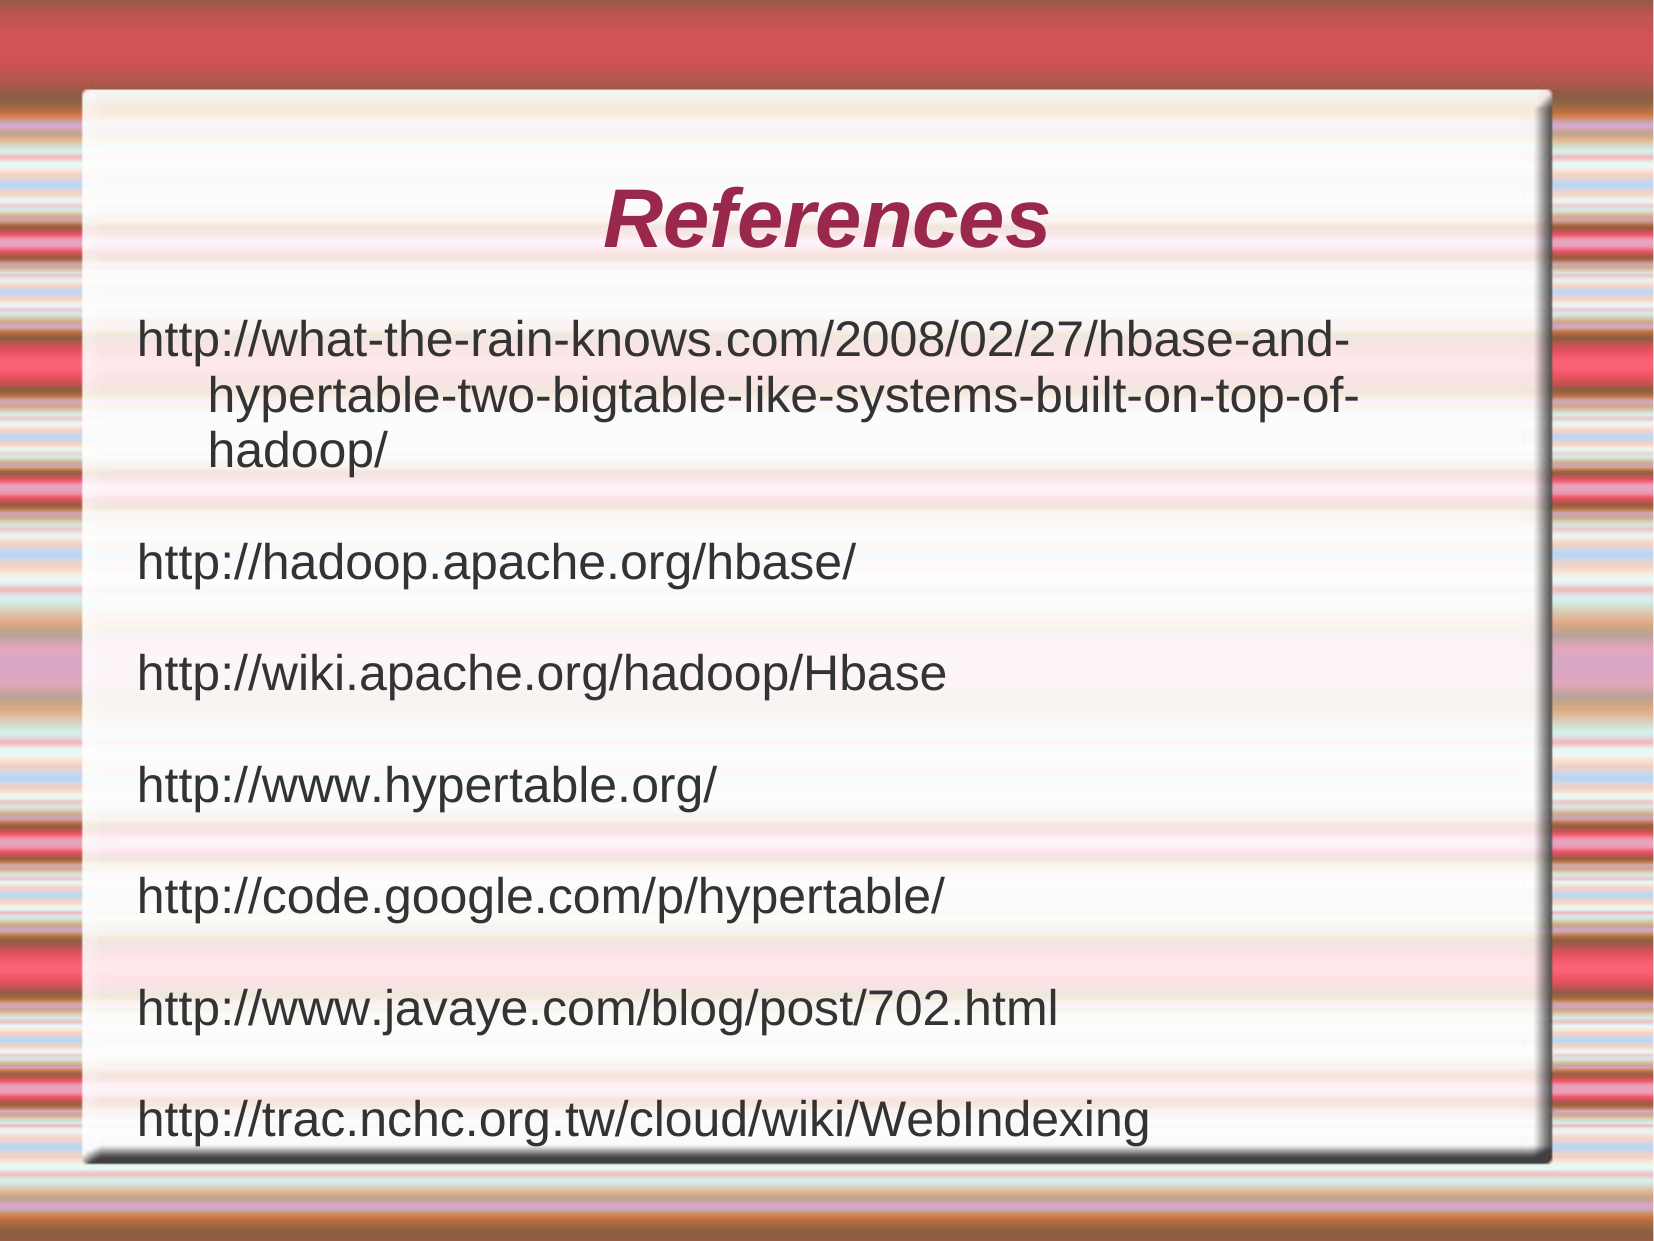

# References
http://what-the-rain-knows.com/2008/02/27/hbase-and-hypertable-two-bigtable-like-systems-built-on-top-of-hadoop/
http://hadoop.apache.org/hbase/
http://wiki.apache.org/hadoop/Hbase
http://www.hypertable.org/
http://code.google.com/p/hypertable/
http://www.javaye.com/blog/post/702.html
http://trac.nchc.org.tw/cloud/wiki/WebIndexing